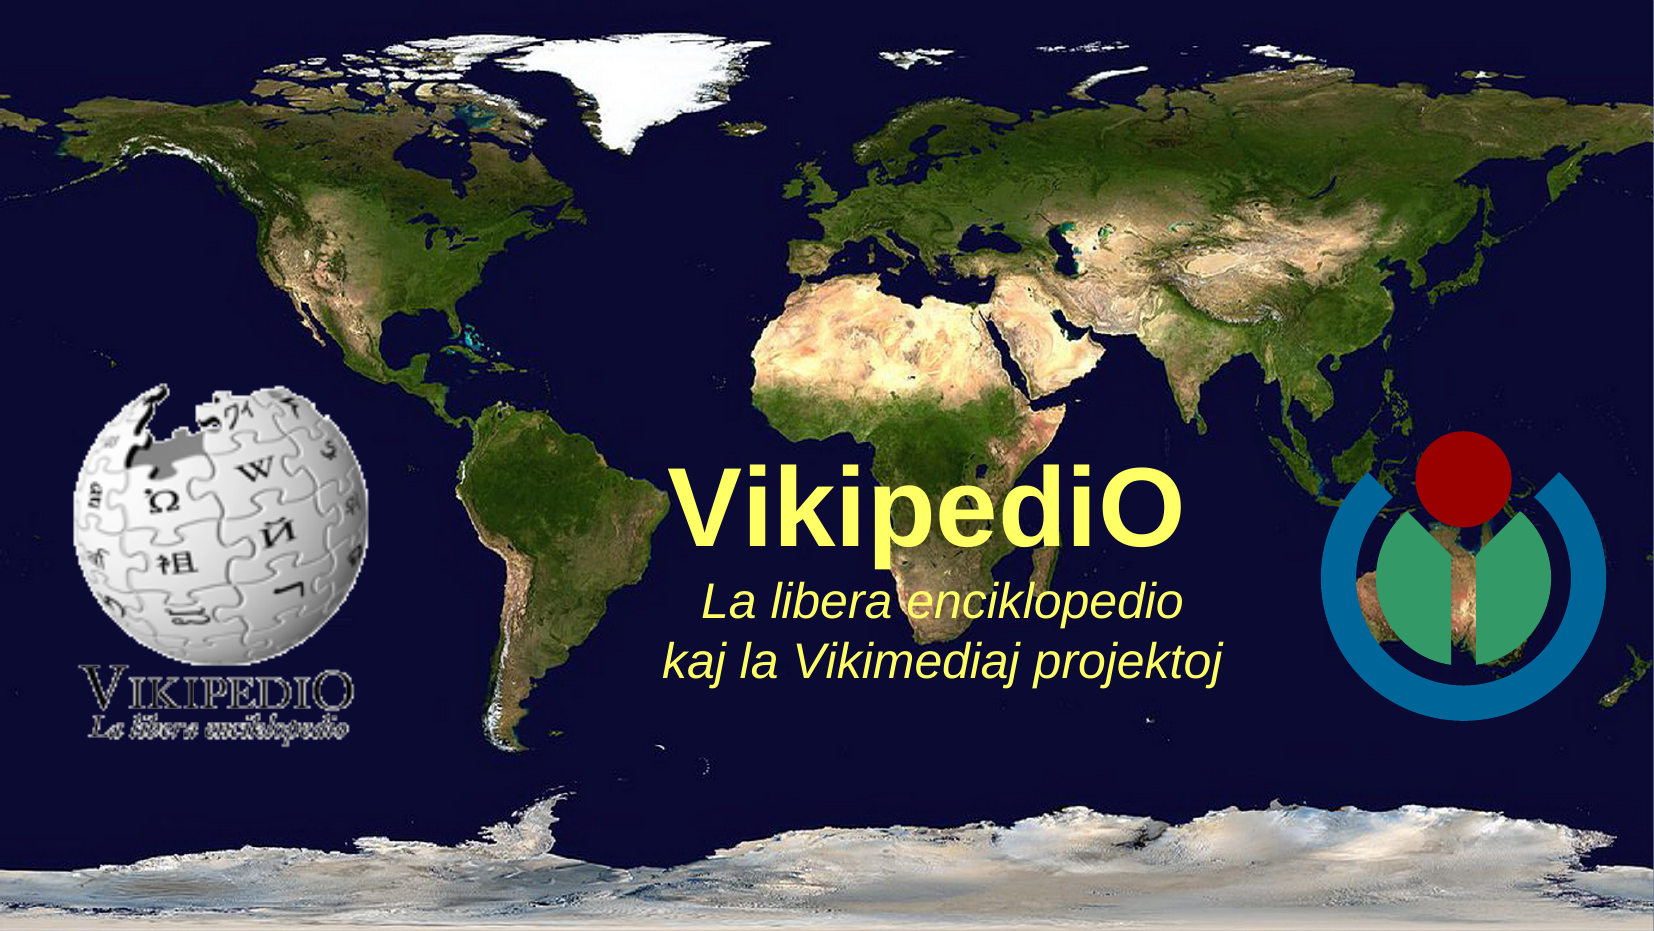

#
VikipediO
La libera enciklopedio
kaj la Vikimediaj projektoj